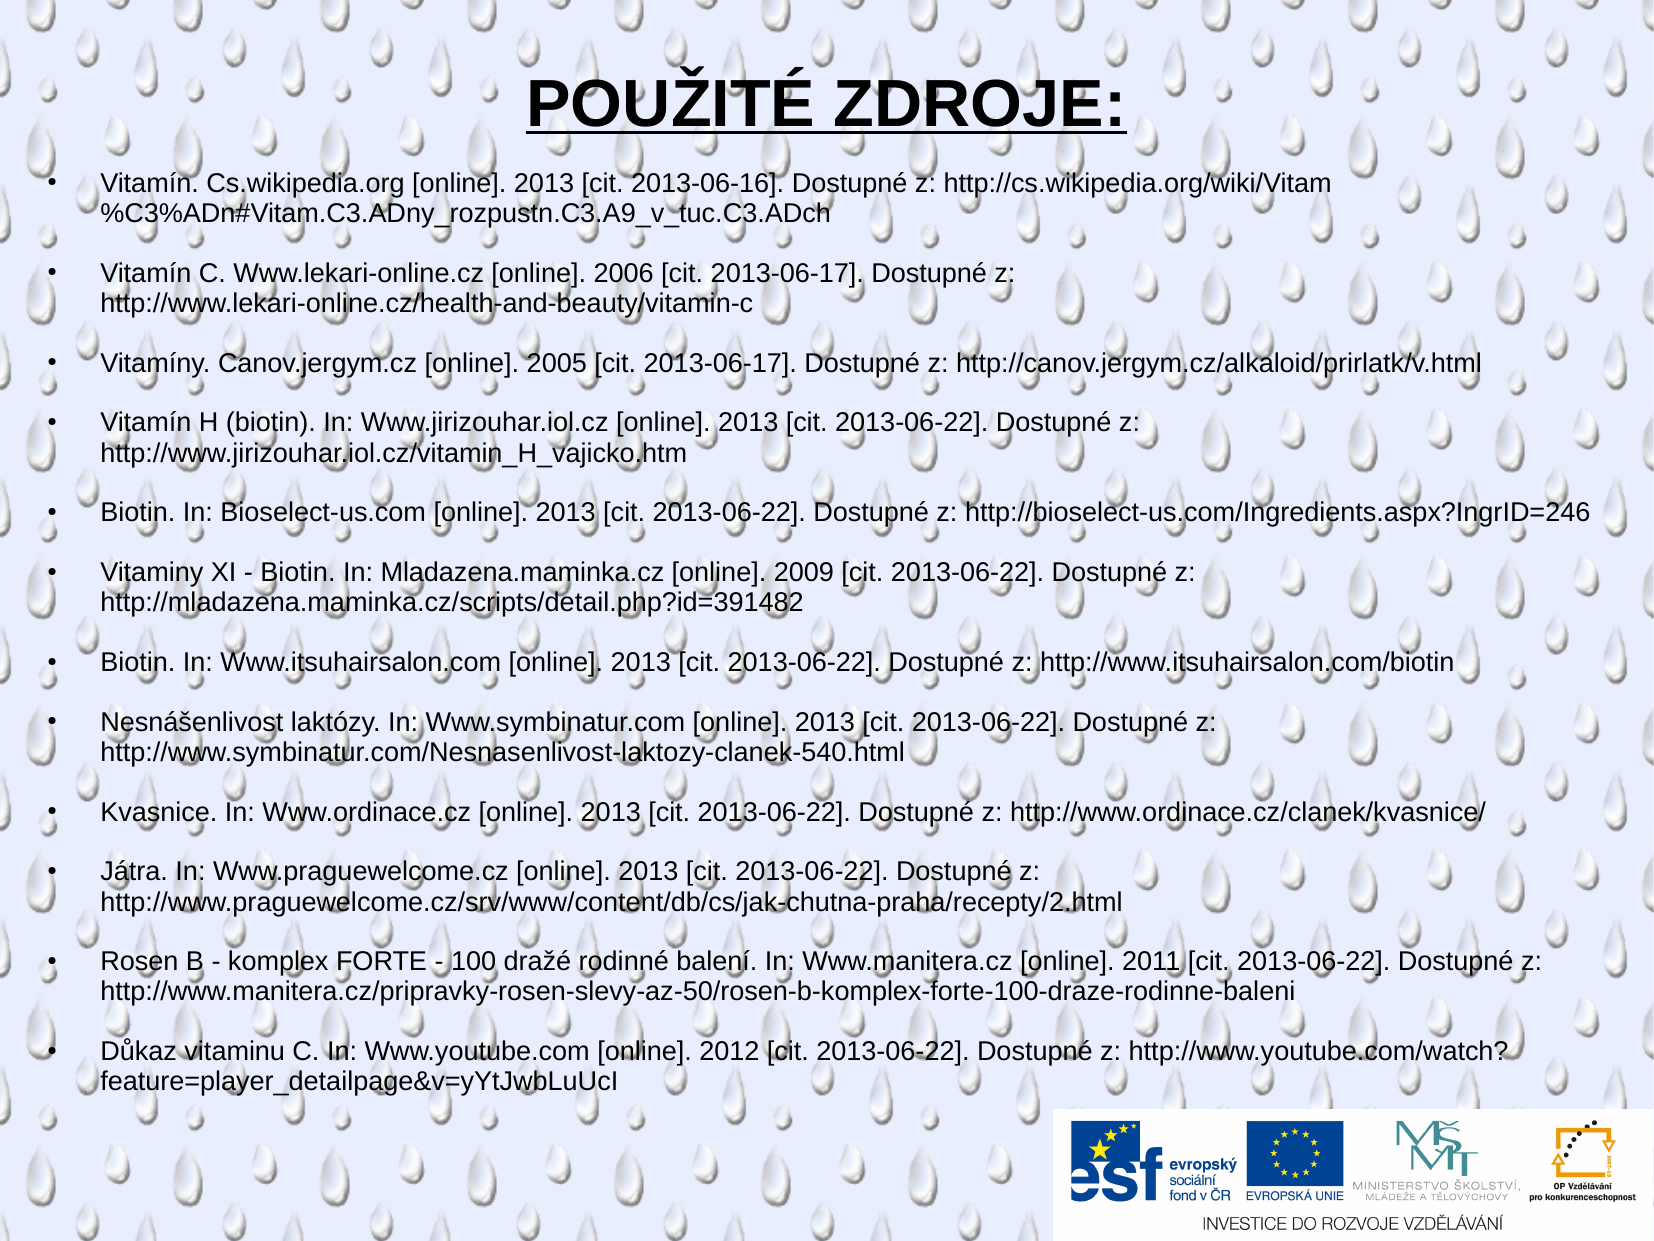

# POUŽITÉ ZDROJE:
Vitamín. Cs.wikipedia.org [online]. 2013 [cit. 2013-06-16]. Dostupné z: http://cs.wikipedia.org/wiki/Vitam%C3%ADn#Vitam.C3.ADny_rozpustn.C3.A9_v_tuc.C3.ADch
Vitamín C. Www.lekari-online.cz [online]. 2006 [cit. 2013-06-17]. Dostupné z: http://www.lekari-online.cz/health-and-beauty/vitamin-c
Vitamíny. Canov.jergym.cz [online]. 2005 [cit. 2013-06-17]. Dostupné z: http://canov.jergym.cz/alkaloid/prirlatk/v.html
Vitamín H (biotin). In: Www.jirizouhar.iol.cz [online]. 2013 [cit. 2013-06-22]. Dostupné z: http://www.jirizouhar.iol.cz/vitamin_H_vajicko.htm
Biotin. In: Bioselect-us.com [online]. 2013 [cit. 2013-06-22]. Dostupné z: http://bioselect-us.com/Ingredients.aspx?IngrID=246
Vitaminy XI - Biotin. In: Mladazena.maminka.cz [online]. 2009 [cit. 2013-06-22]. Dostupné z: http://mladazena.maminka.cz/scripts/detail.php?id=391482
Biotin. In: Www.itsuhairsalon.com [online]. 2013 [cit. 2013-06-22]. Dostupné z: http://www.itsuhairsalon.com/biotin
Nesnášenlivost laktózy. In: Www.symbinatur.com [online]. 2013 [cit. 2013-06-22]. Dostupné z: http://www.symbinatur.com/Nesnasenlivost-laktozy-clanek-540.html
Kvasnice. In: Www.ordinace.cz [online]. 2013 [cit. 2013-06-22]. Dostupné z: http://www.ordinace.cz/clanek/kvasnice/
Játra. In: Www.praguewelcome.cz [online]. 2013 [cit. 2013-06-22]. Dostupné z: http://www.praguewelcome.cz/srv/www/content/db/cs/jak-chutna-praha/recepty/2.html
Rosen B - komplex FORTE - 100 dražé rodinné balení. In: Www.manitera.cz [online]. 2011 [cit. 2013-06-22]. Dostupné z: http://www.manitera.cz/pripravky-rosen-slevy-az-50/rosen-b-komplex-forte-100-draze-rodinne-baleni
Důkaz vitaminu C. In: Www.youtube.com [online]. 2012 [cit. 2013-06-22]. Dostupné z: http://www.youtube.com/watch?feature=player_detailpage&v=yYtJwbLuUcI